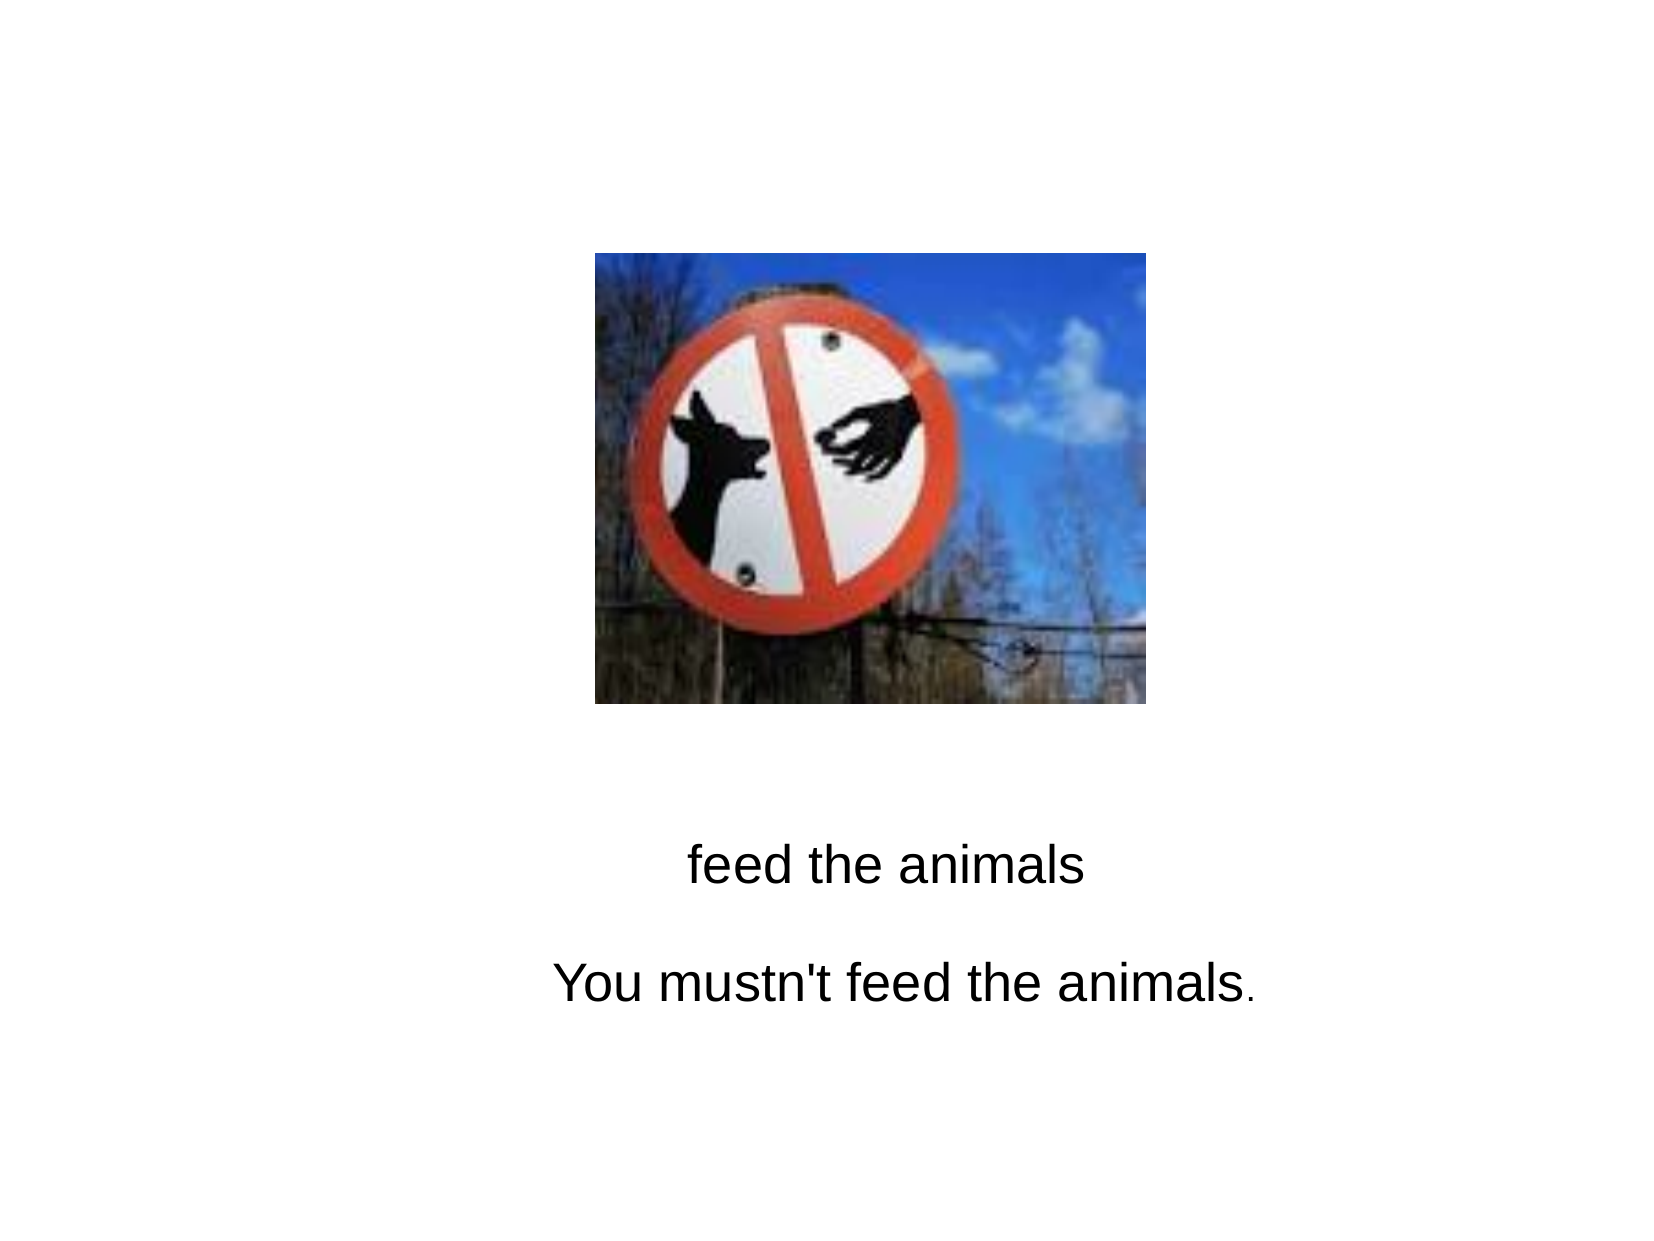

feed the animals
You mustn't feed the animals.